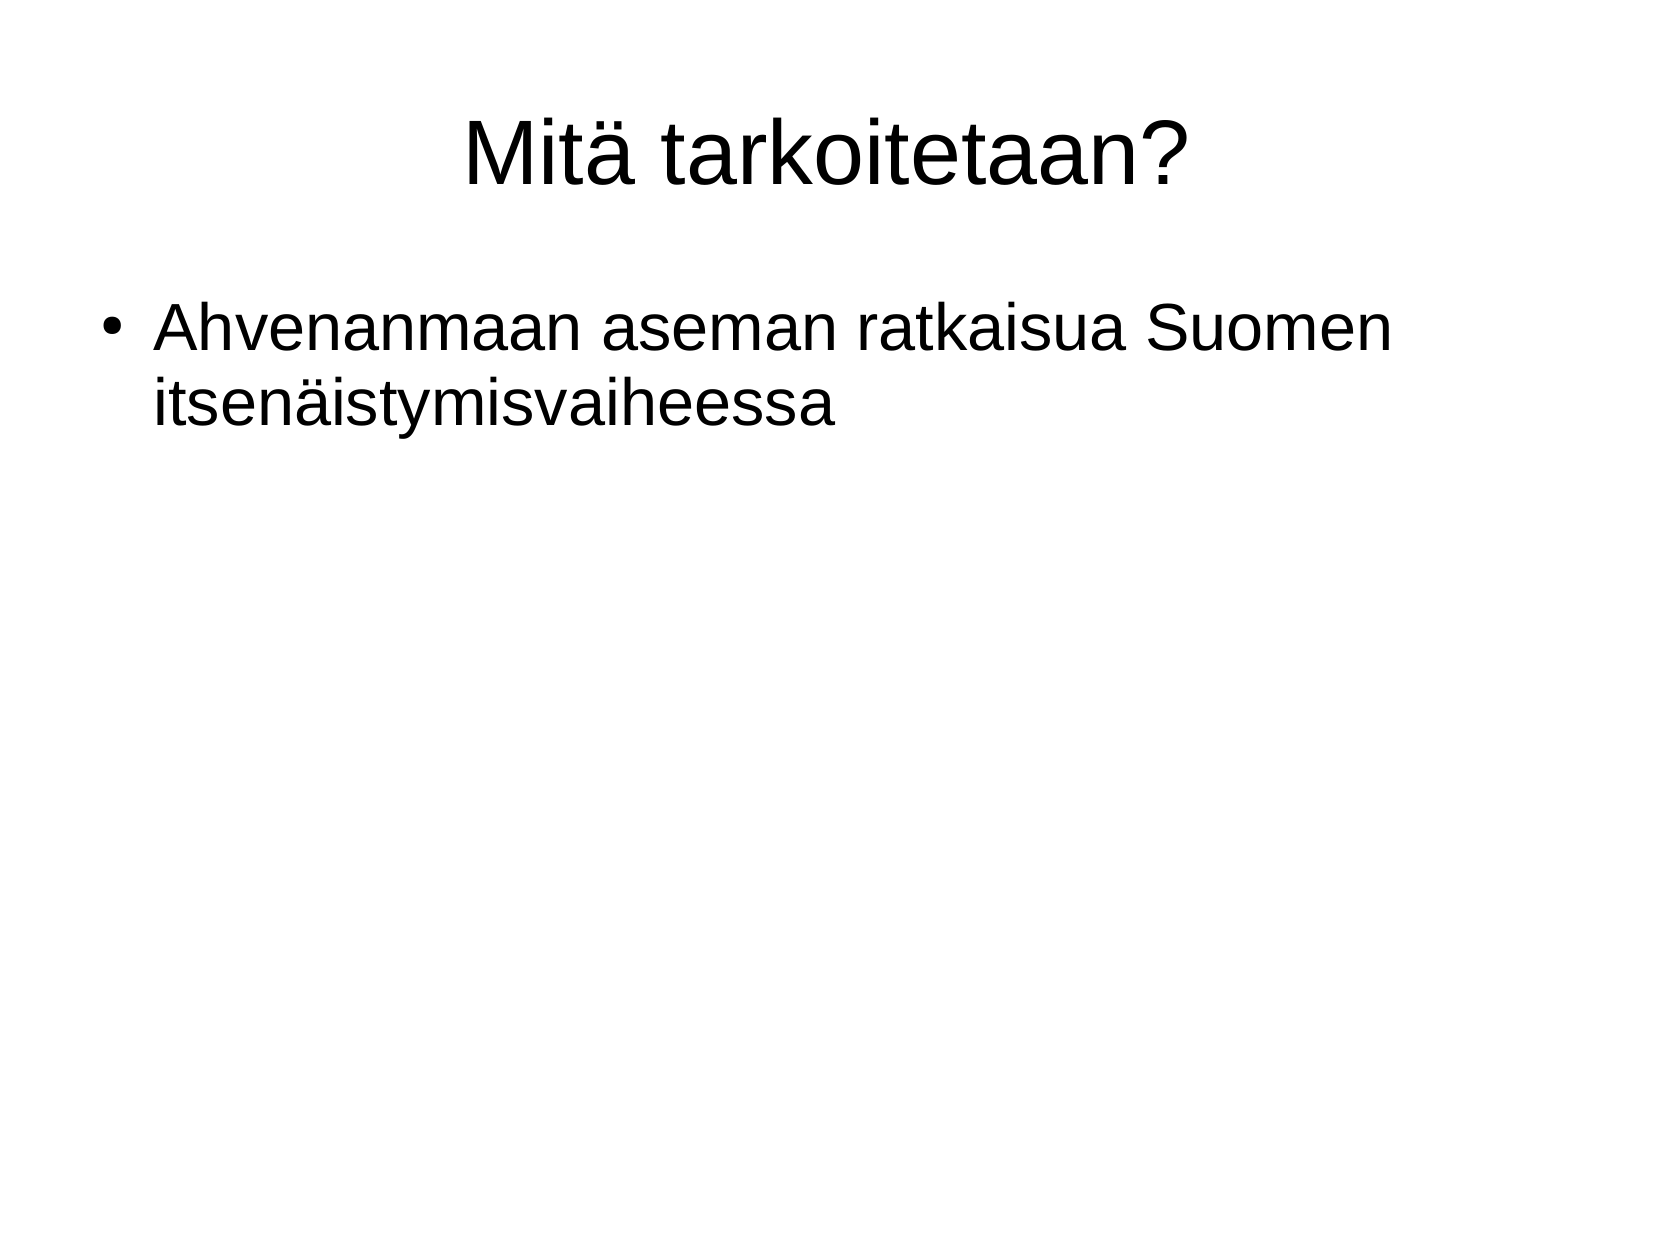

# Mitä tarkoitetaan?
Ahvenanmaan aseman ratkaisua Suomen itsenäistymisvaiheessa